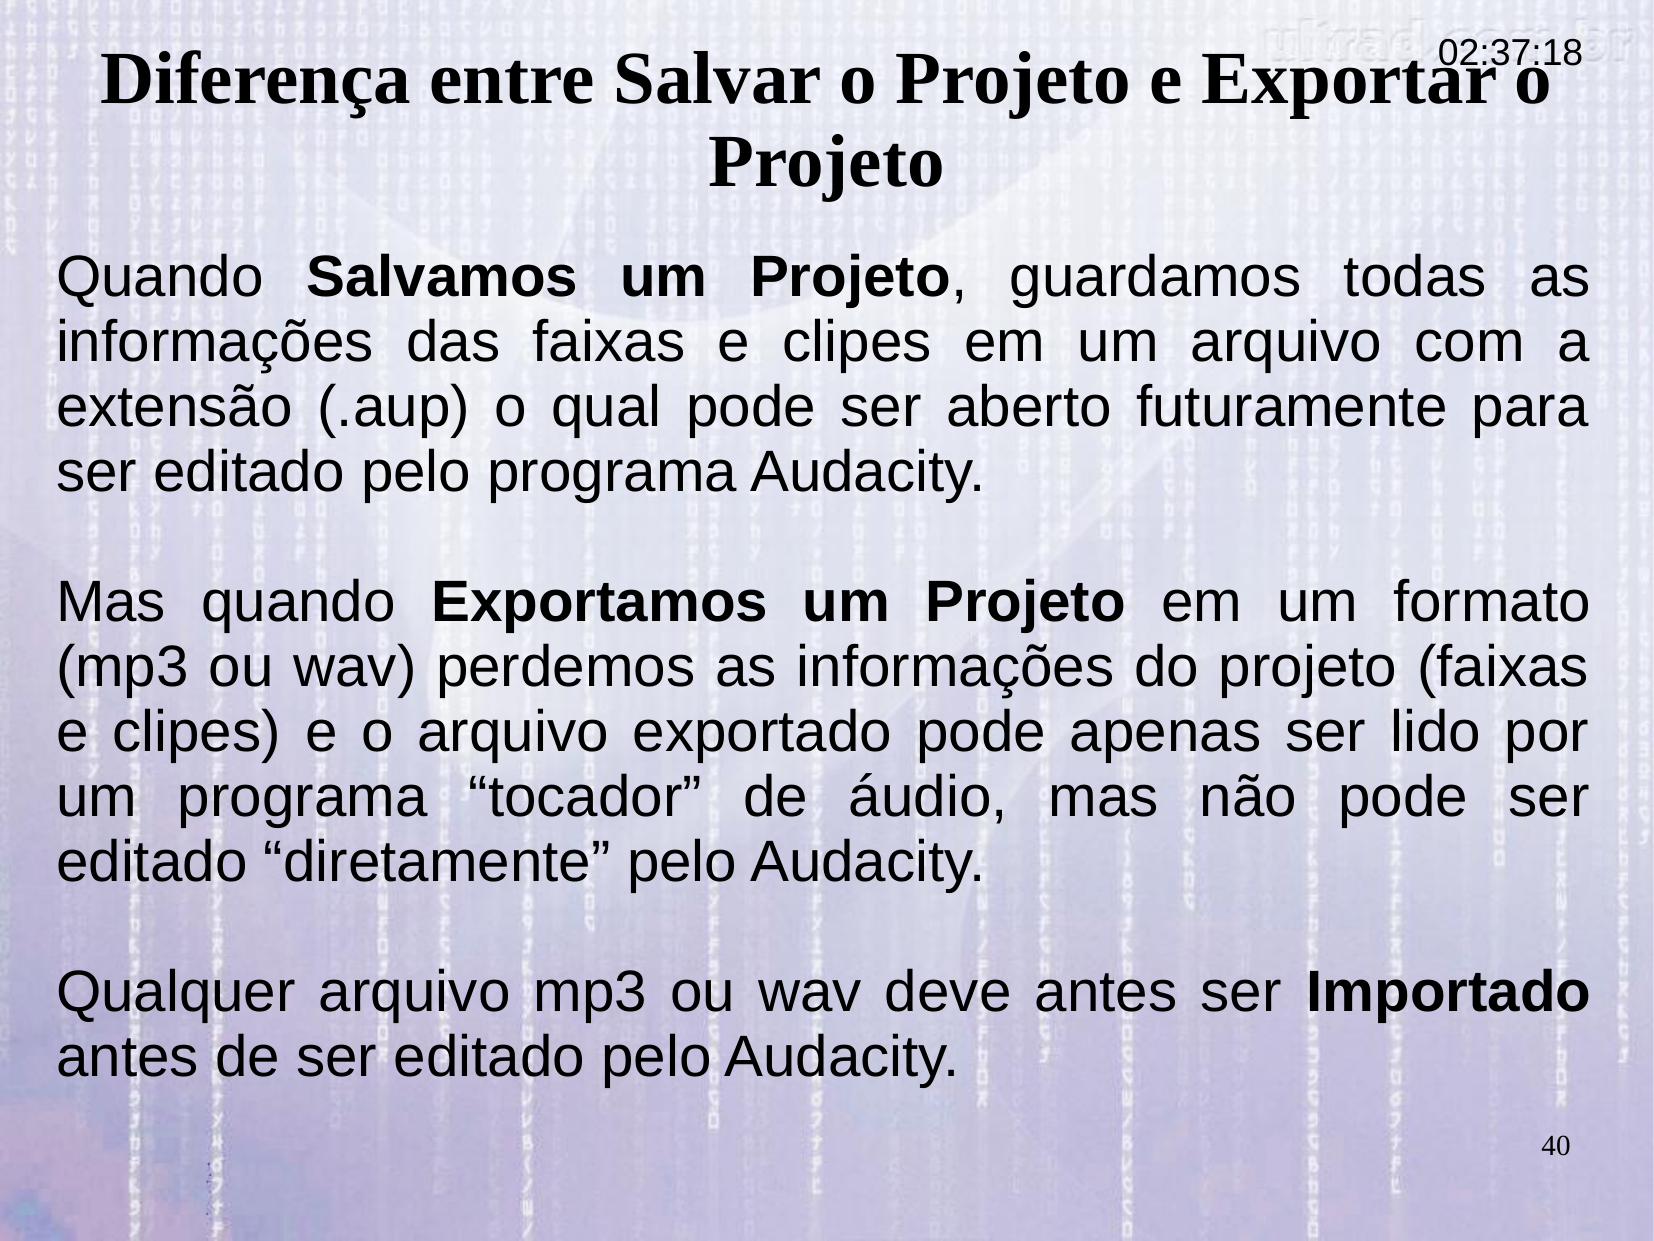

02:22:19
Diferença entre Salvar o Projeto e Exportar o Projeto
Quando Salvamos um Projeto, guardamos todas as informações das faixas e clipes em um arquivo com a extensão (.aup) o qual pode ser aberto futuramente para ser editado pelo programa Audacity.
Mas quando Exportamos um Projeto em um formato (mp3 ou wav) perdemos as informações do projeto (faixas e clipes) e o arquivo exportado pode apenas ser lido por um programa “tocador” de áudio, mas não pode ser editado “diretamente” pelo Audacity.
Qualquer arquivo mp3 ou wav deve antes ser Importado antes de ser editado pelo Audacity.
40